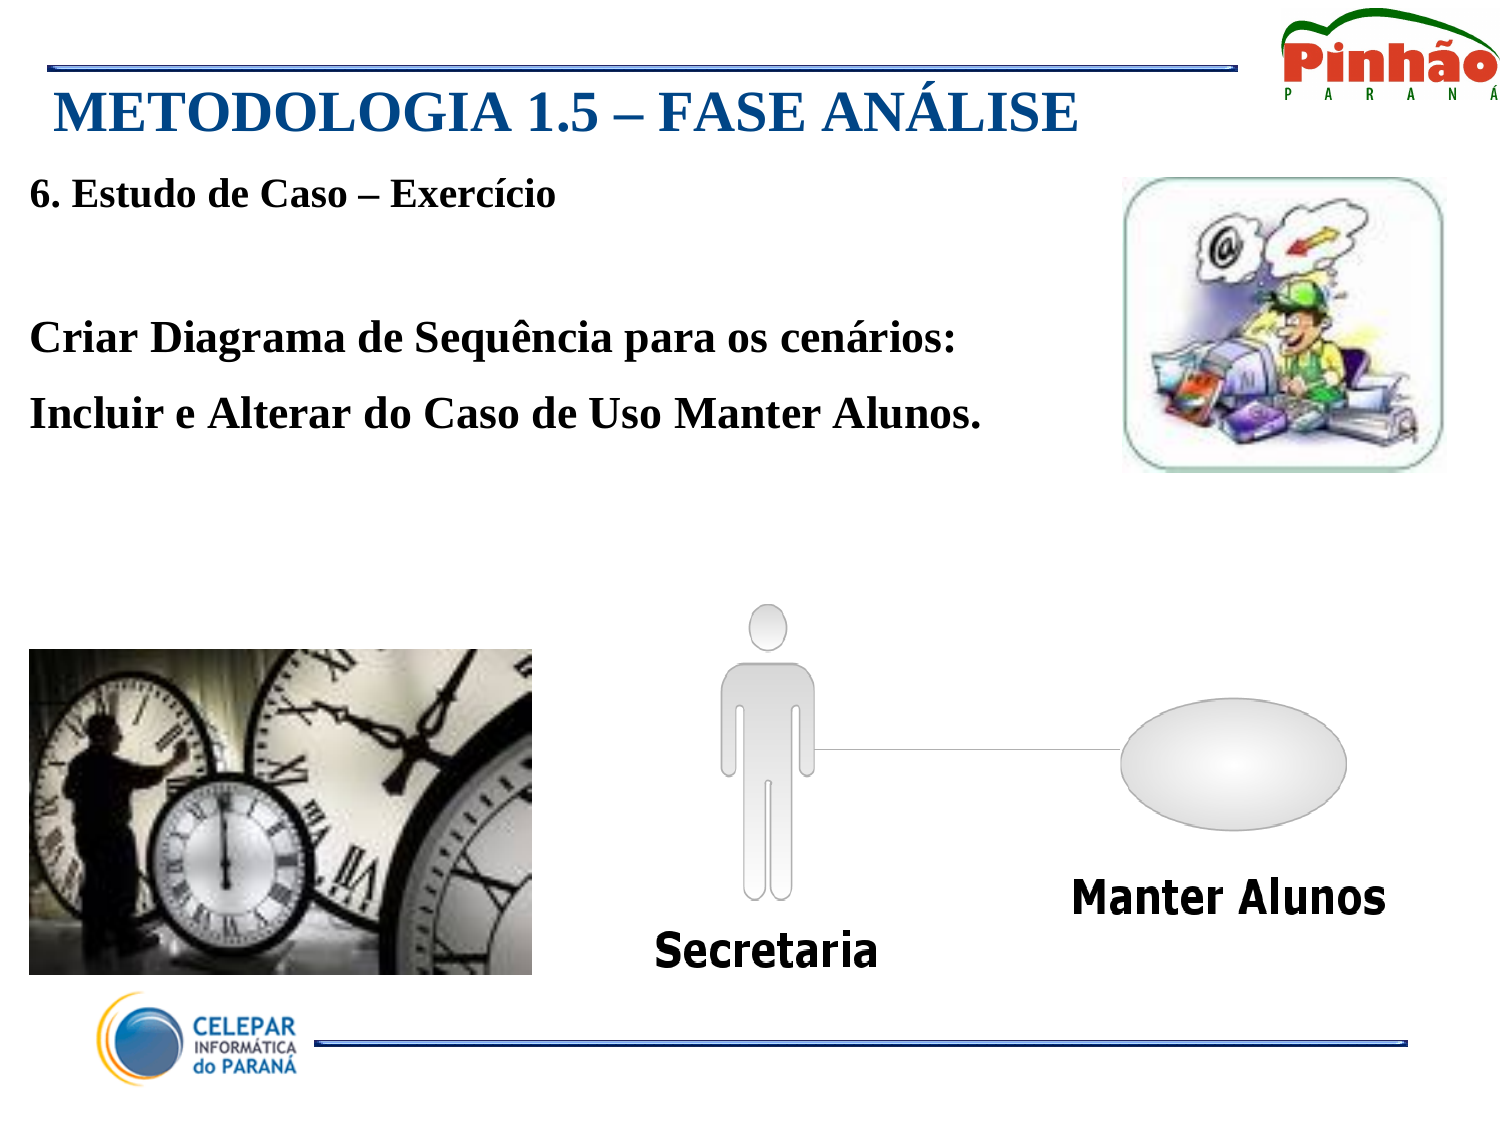

METODOLOGIA 1.5 – FASE ANÁLISE
6. Estudo de Caso – Exercício
Criar Diagrama de Sequência para os cenários:
Incluir e Alterar do Caso de Uso Manter Alunos.